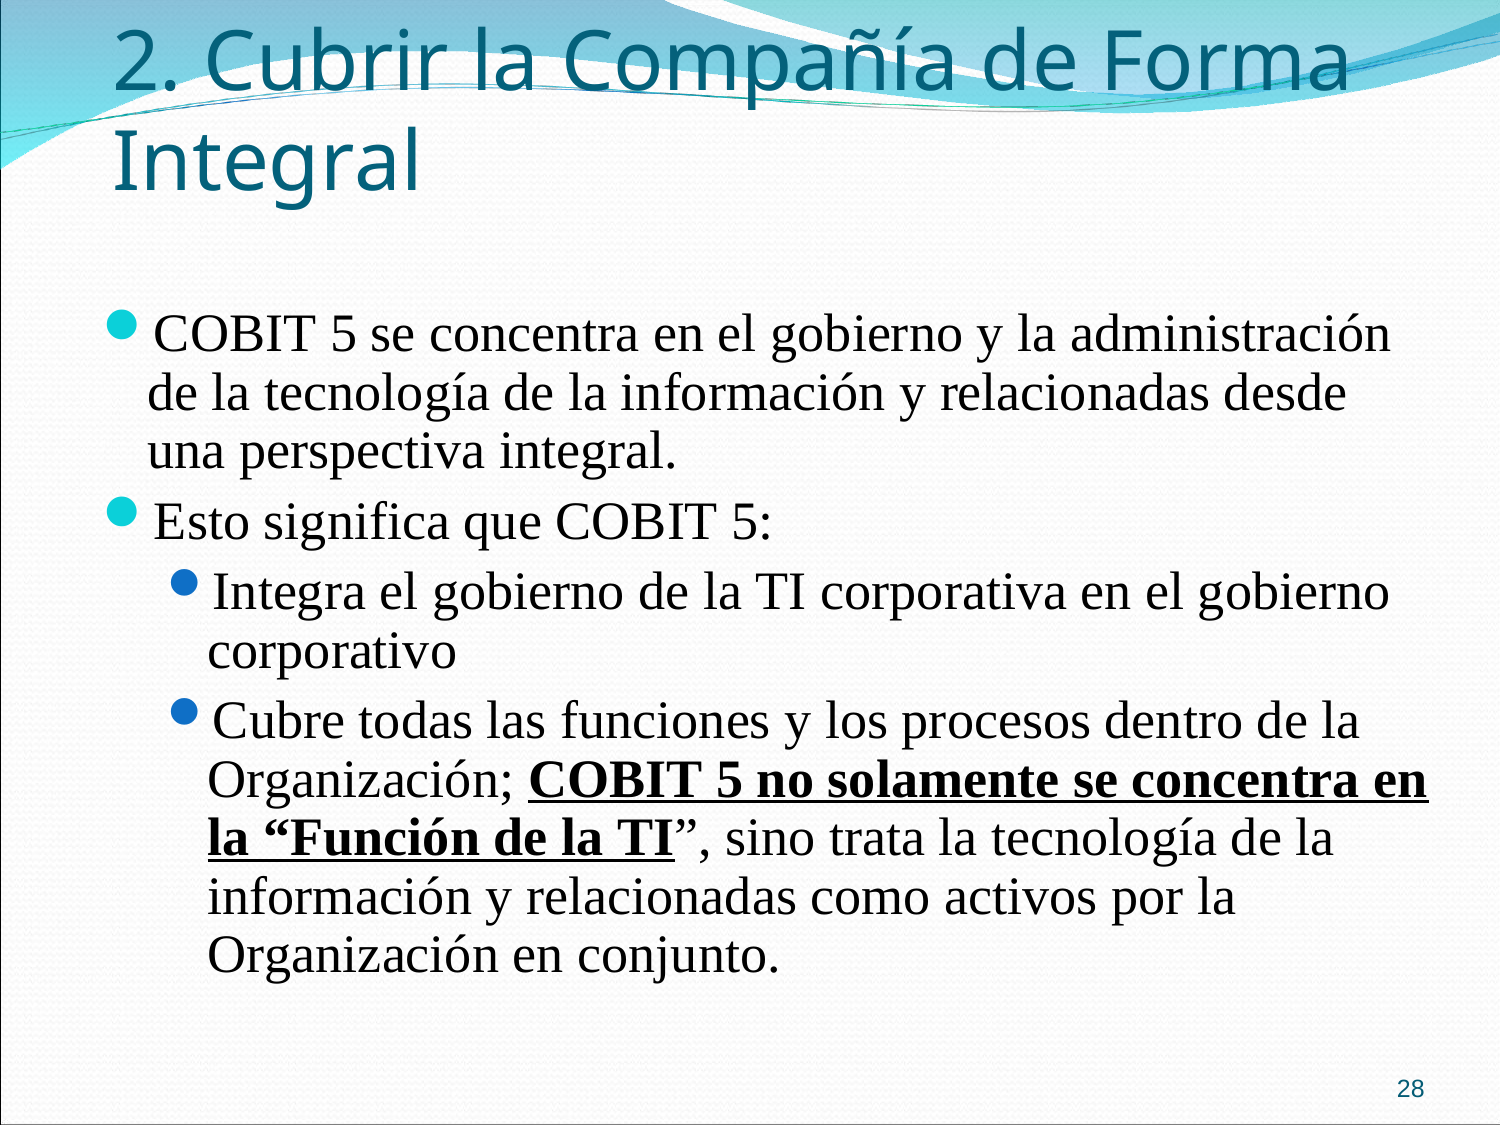

# 2. Cubrir la Compañía de Forma Integral
COBIT 5 se concentra en el gobierno y la administración de la tecnología de la información y relacionadas desde una perspectiva integral.
Esto significa que COBIT 5:
Integra el gobierno de la TI corporativa en el gobierno corporativo
Cubre todas las funciones y los procesos dentro de la Organización; COBIT 5 no solamente se concentra en la “Función de la TI”, sino trata la tecnología de la información y relacionadas como activos por la Organización en conjunto.